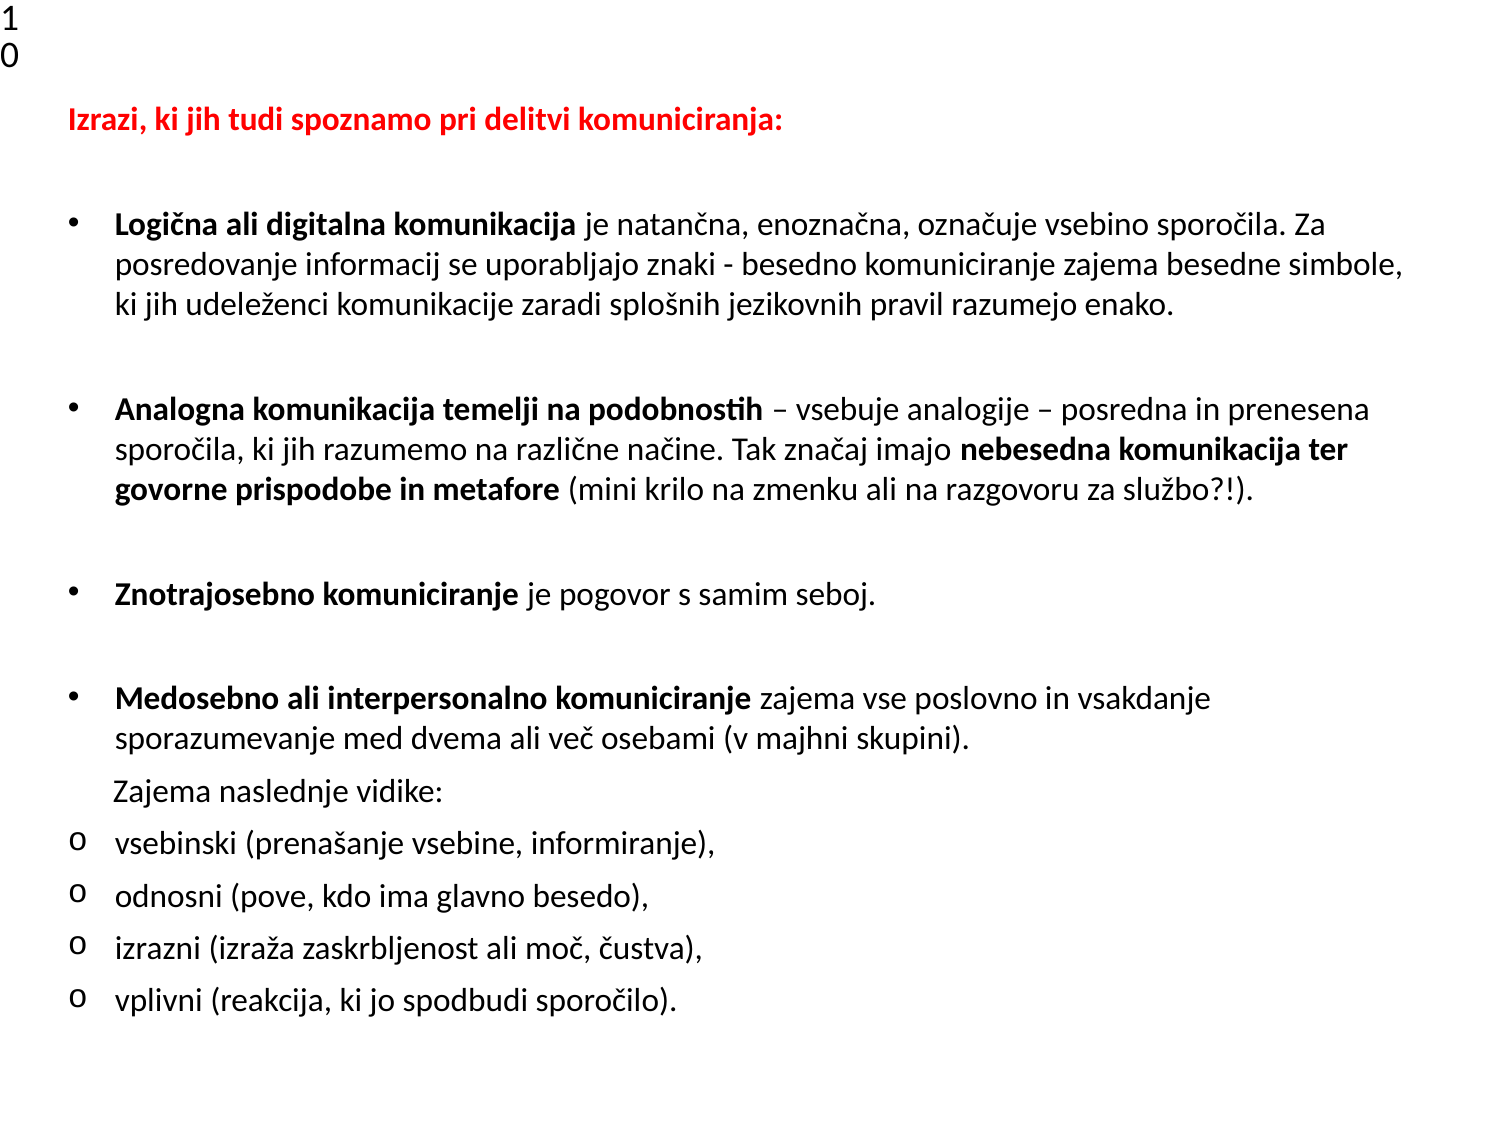

Izrazi, ki jih tudi spoznamo pri delitvi komuniciranja:
Logična ali digitalna komunikacija je natančna, enoznačna, označuje vsebino sporočila. Za posredovanje informacij se uporabljajo znaki - besedno komuniciranje zajema besedne simbole, ki jih udeleženci komunikacije zaradi splošnih jezikovnih pravil razumejo enako.
Analogna komunikacija temelji na podobnostih – vsebuje analogije – posredna in prenesena sporočila, ki jih razumemo na različne načine. Tak značaj imajo nebesedna komunikacija ter govorne prispodobe in metafore (mini krilo na zmenku ali na razgovoru za službo?!).
Znotrajosebno komuniciranje je pogovor s samim seboj.
Medosebno ali interpersonalno komuniciranje zajema vse poslovno in vsakdanje sporazumevanje med dvema ali več osebami (v majhni skupini).
 Zajema naslednje vidike:
vsebinski (prenašanje vsebine, informiranje),
odnosni (pove, kdo ima glavno besedo),
izrazni (izraža zaskrbljenost ali moč, čustva),
vplivni (reakcija, ki jo spodbudi sporočilo).